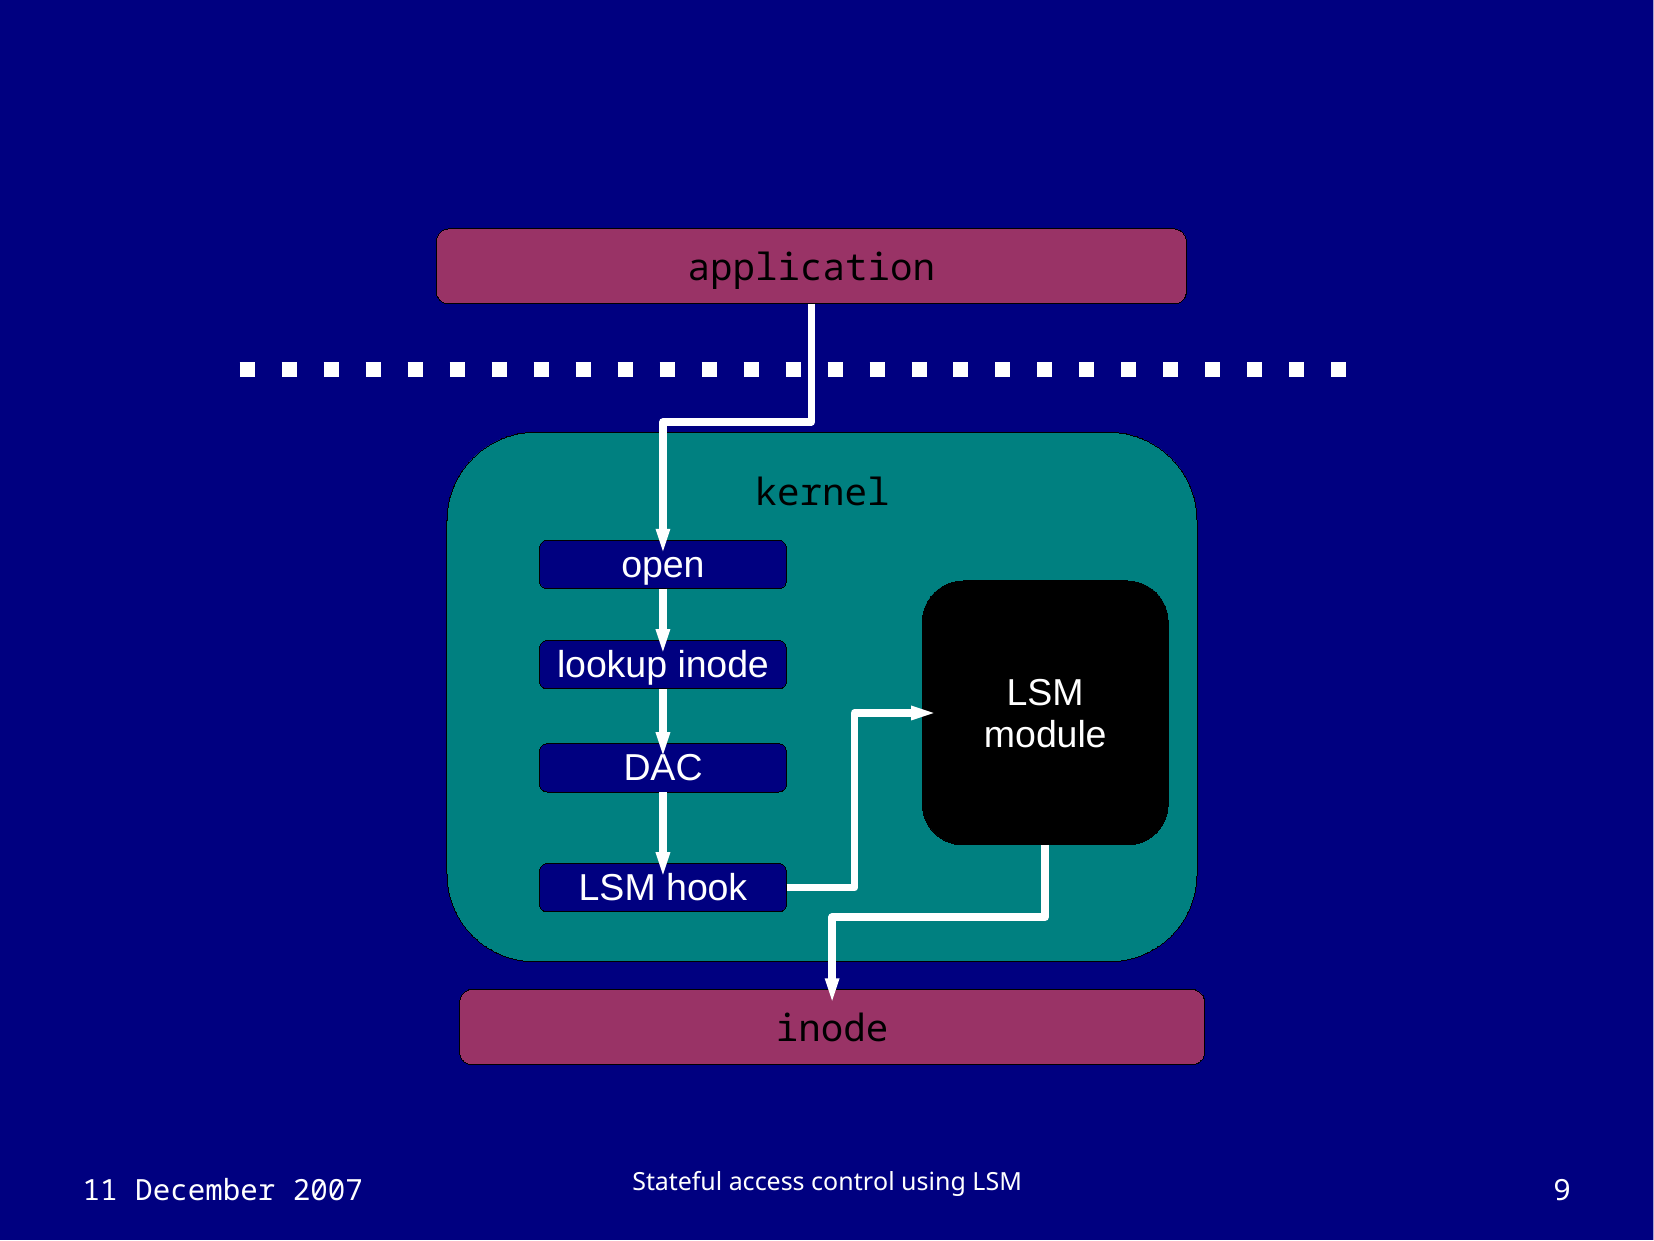

application
kernel
open
LSM
module
lookup inode
DAC
LSM hook
inode
11 December 2007
Stateful access control using LSM
9